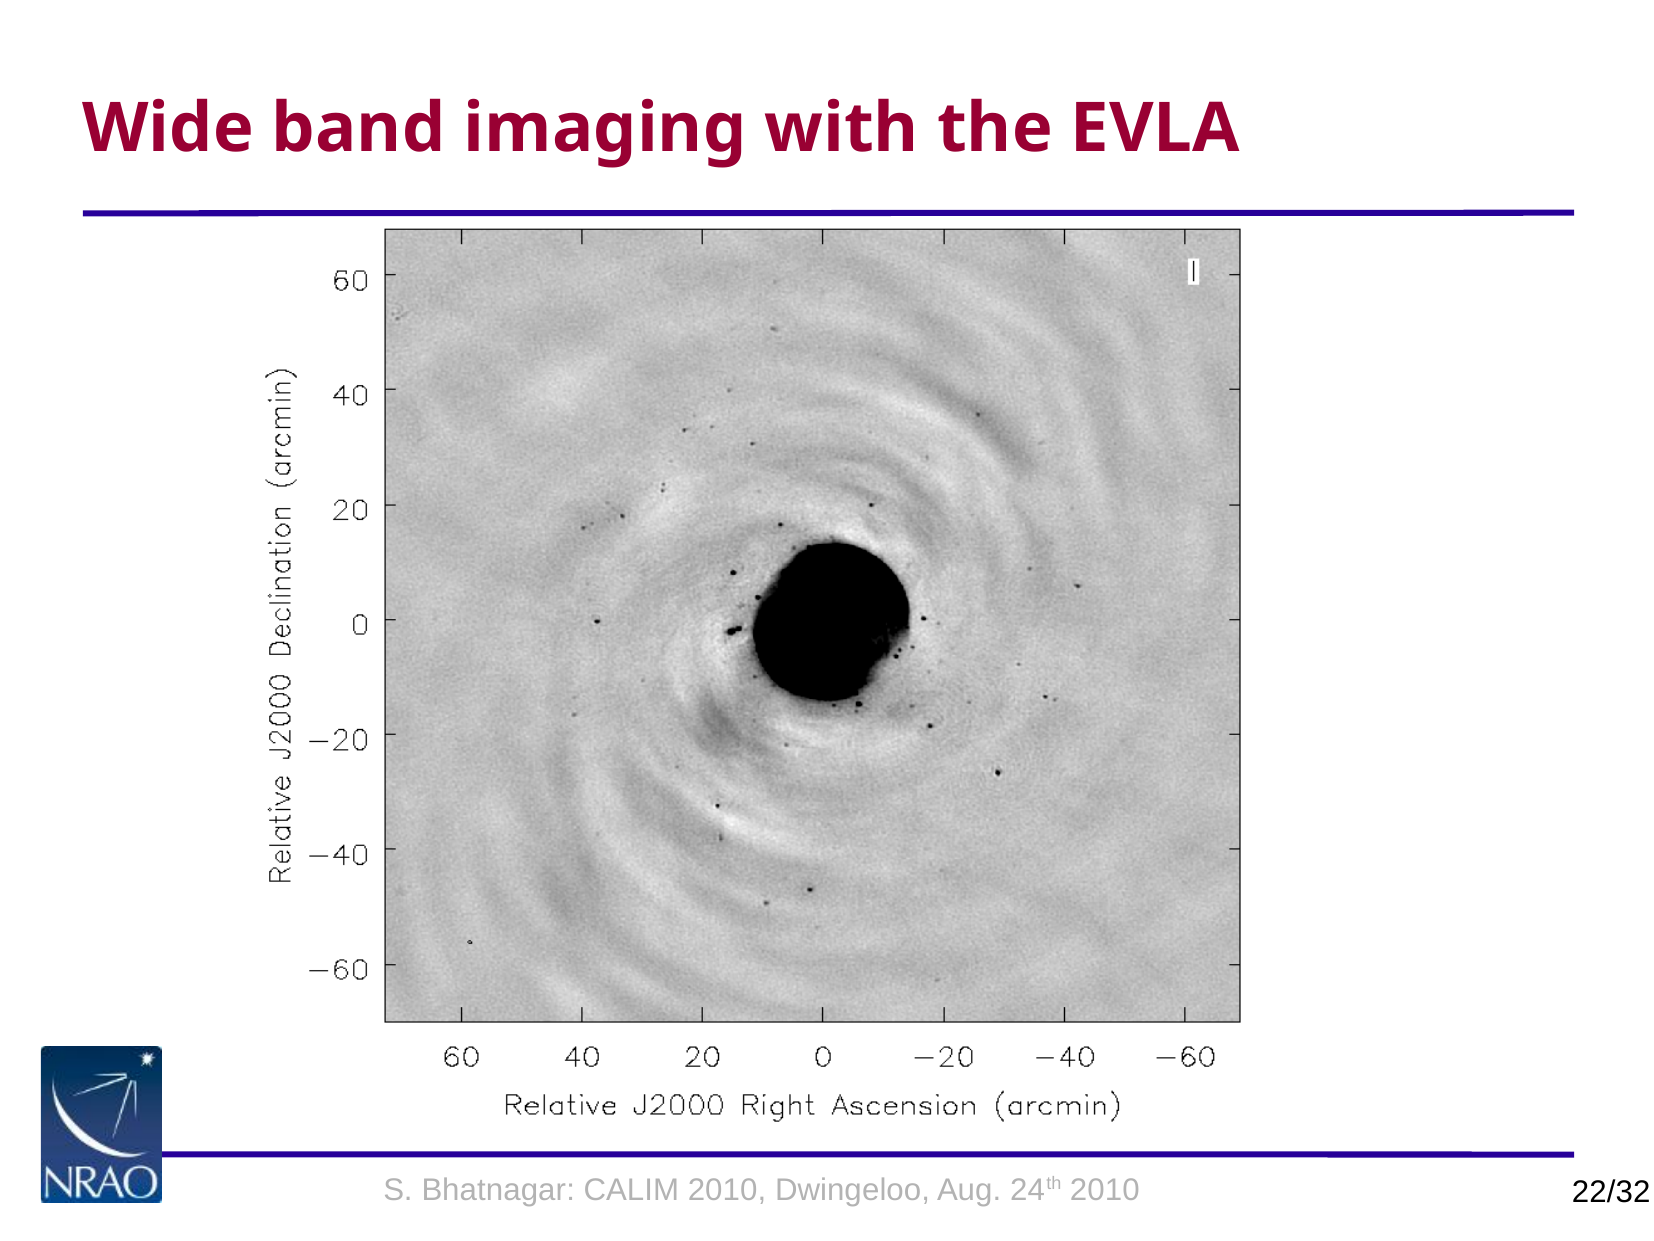

# Wide band imaging with the EVLA
PB 50% point